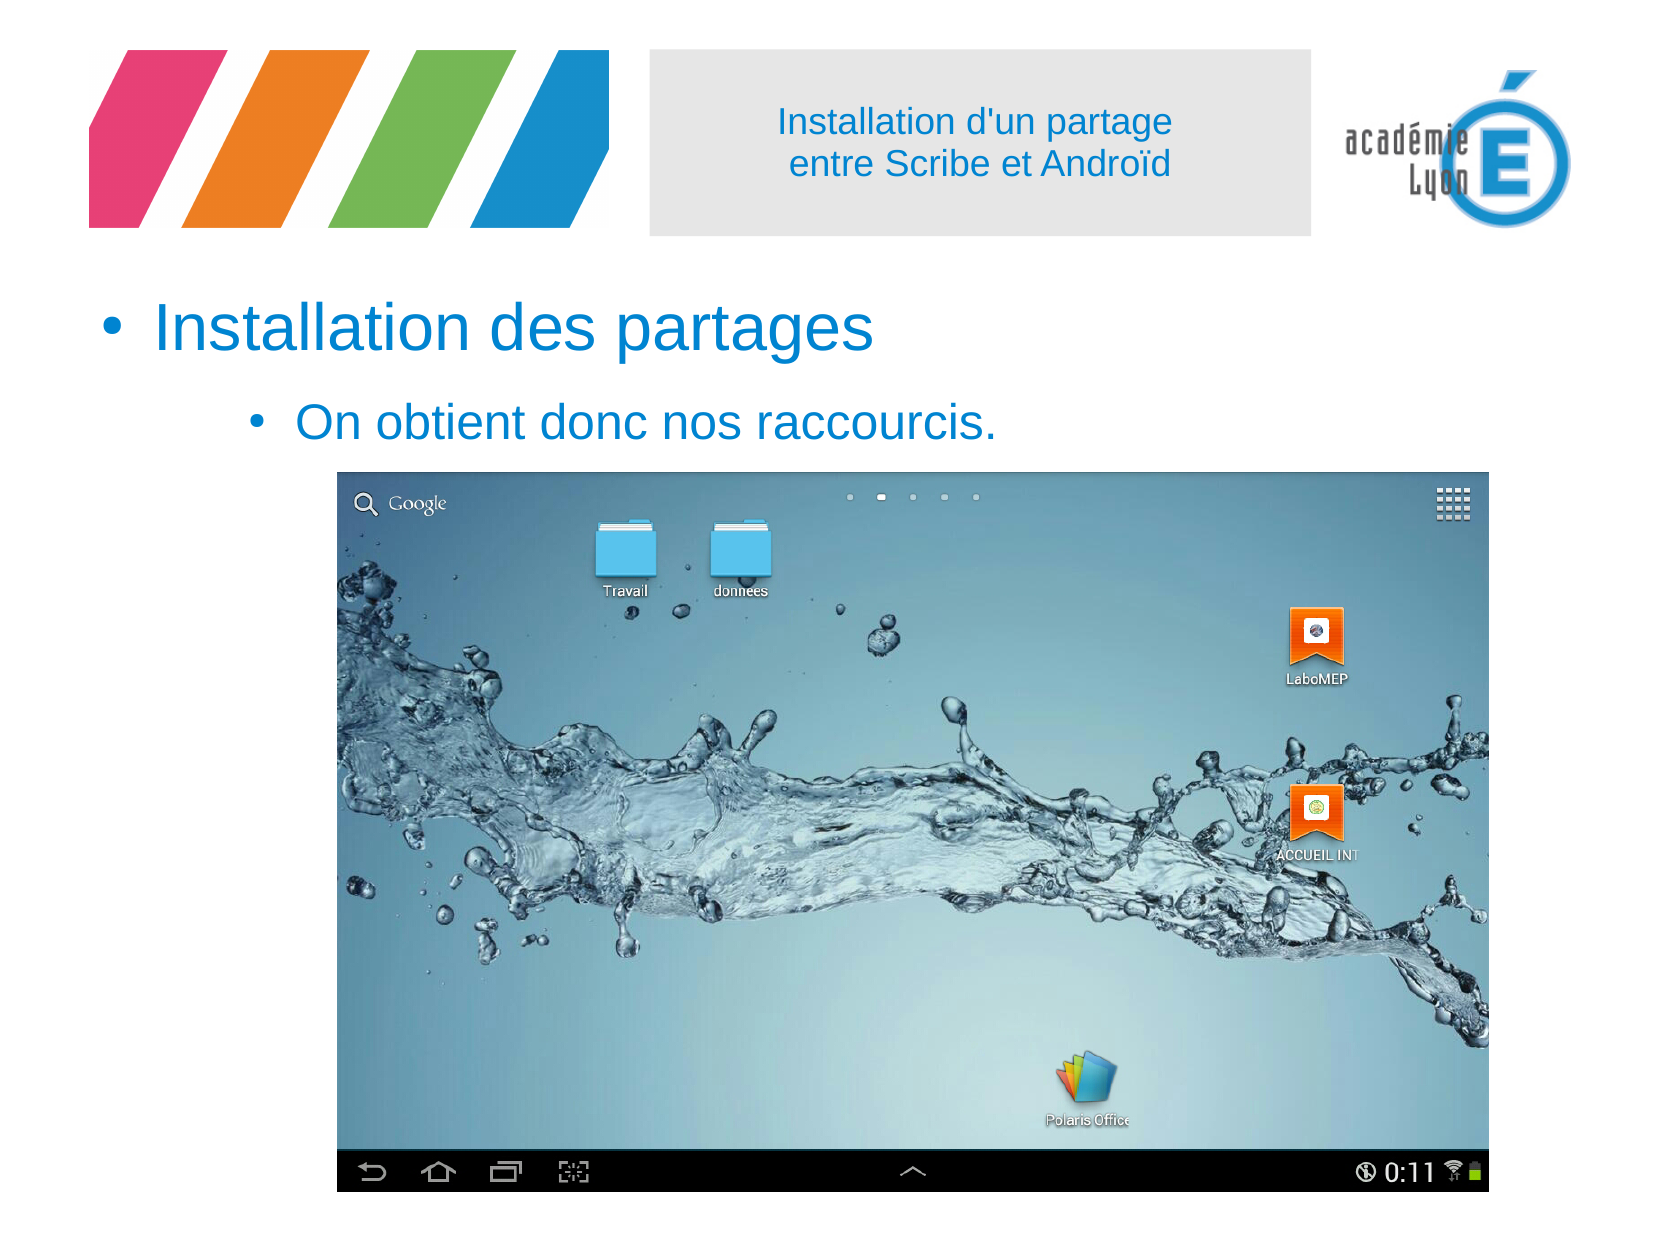

# Installation d'un partage entre Scribe et Androïd
Installation des partages
On obtient donc nos raccourcis.